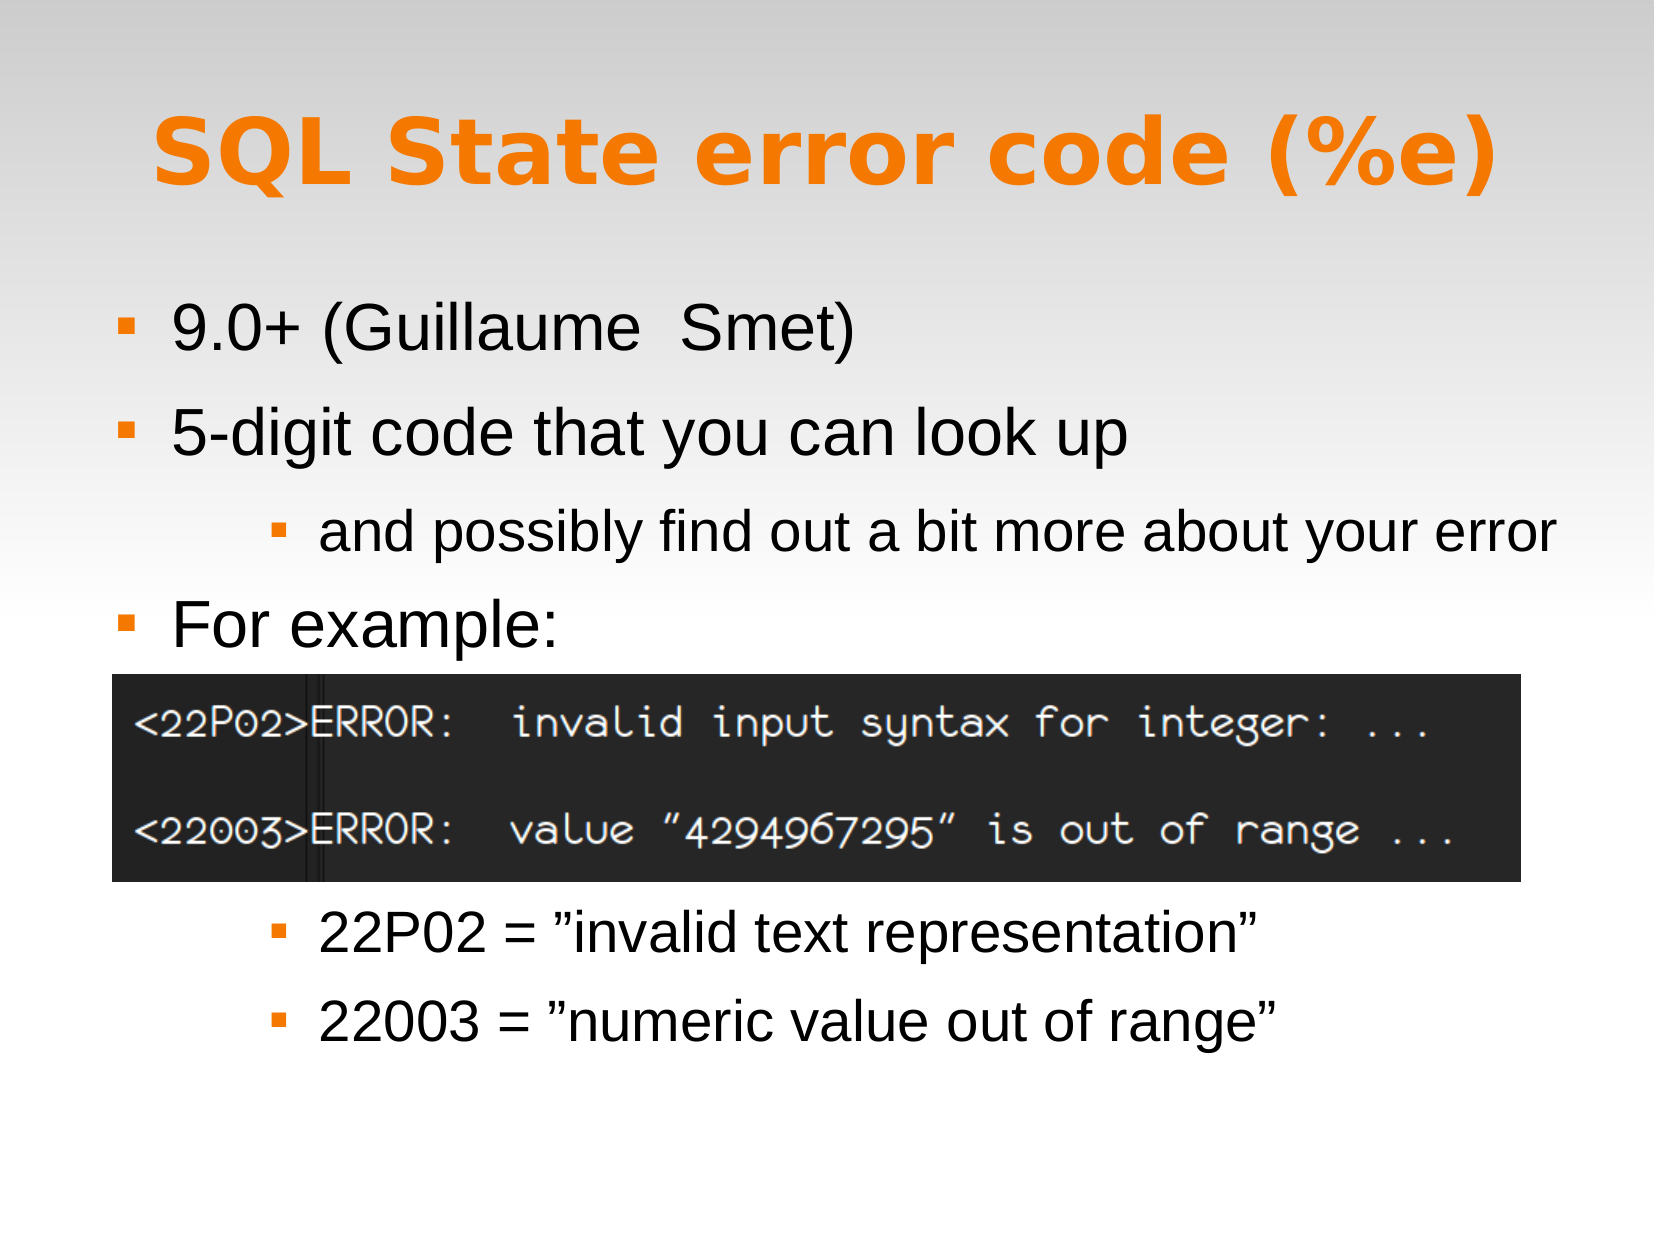

# SQL State error code (%e)
9.0+ (Guillaume Smet)
5-digit code that you can look up
and possibly find out a bit more about your error
For example:
22P02 = ”invalid text representation”
22003 = ”numeric value out of range”